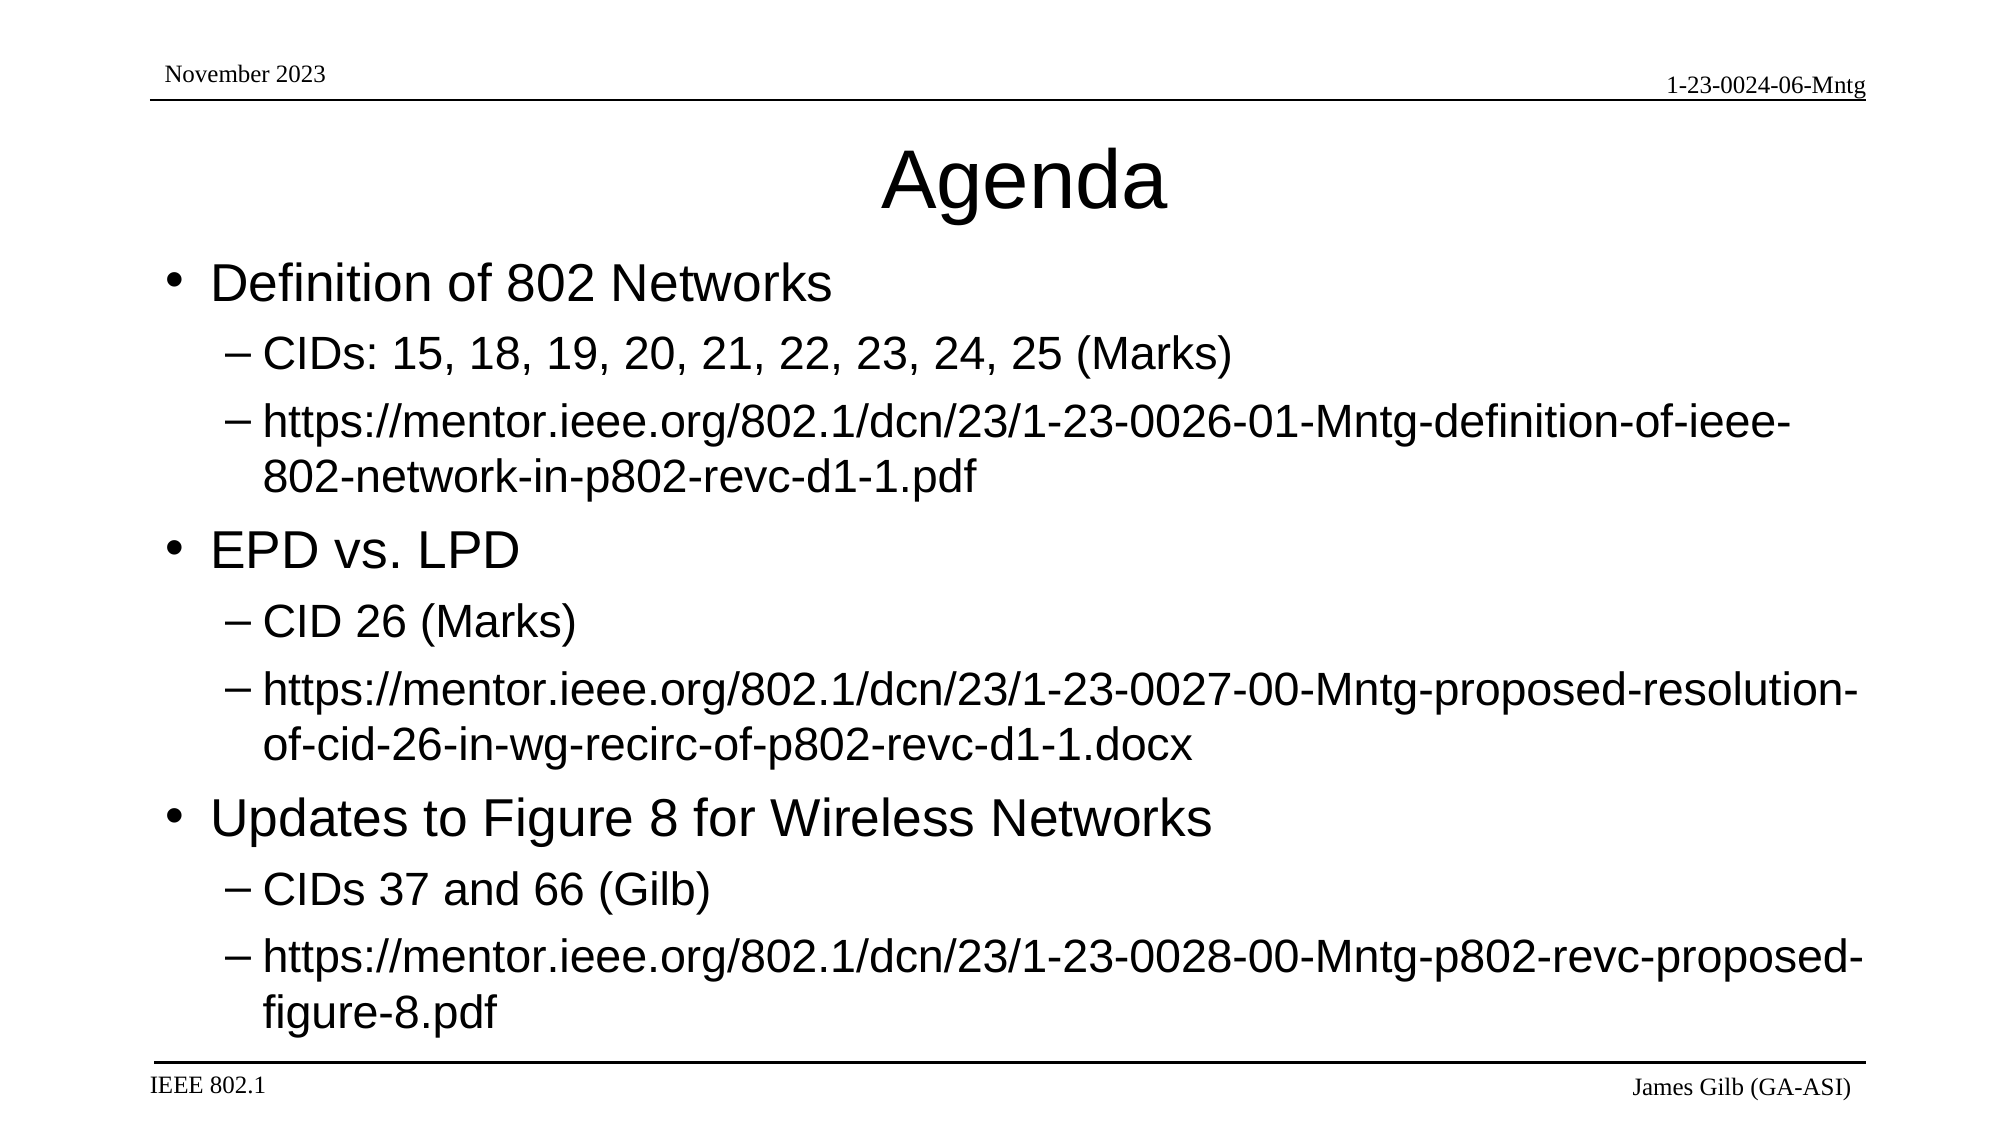

# Agenda
Definition of 802 Networks
CIDs: 15, 18, 19, 20, 21, 22, 23, 24, 25 (Marks)
https://mentor.ieee.org/802.1/dcn/23/1-23-0026-01-Mntg-definition-of-ieee-802-network-in-p802-revc-d1-1.pdf
EPD vs. LPD
CID 26 (Marks)
https://mentor.ieee.org/802.1/dcn/23/1-23-0027-00-Mntg-proposed-resolution-of-cid-26-in-wg-recirc-of-p802-revc-d1-1.docx
Updates to Figure 8 for Wireless Networks
CIDs 37 and 66 (Gilb)
https://mentor.ieee.org/802.1/dcn/23/1-23-0028-00-Mntg-p802-revc-proposed-figure-8.pdf